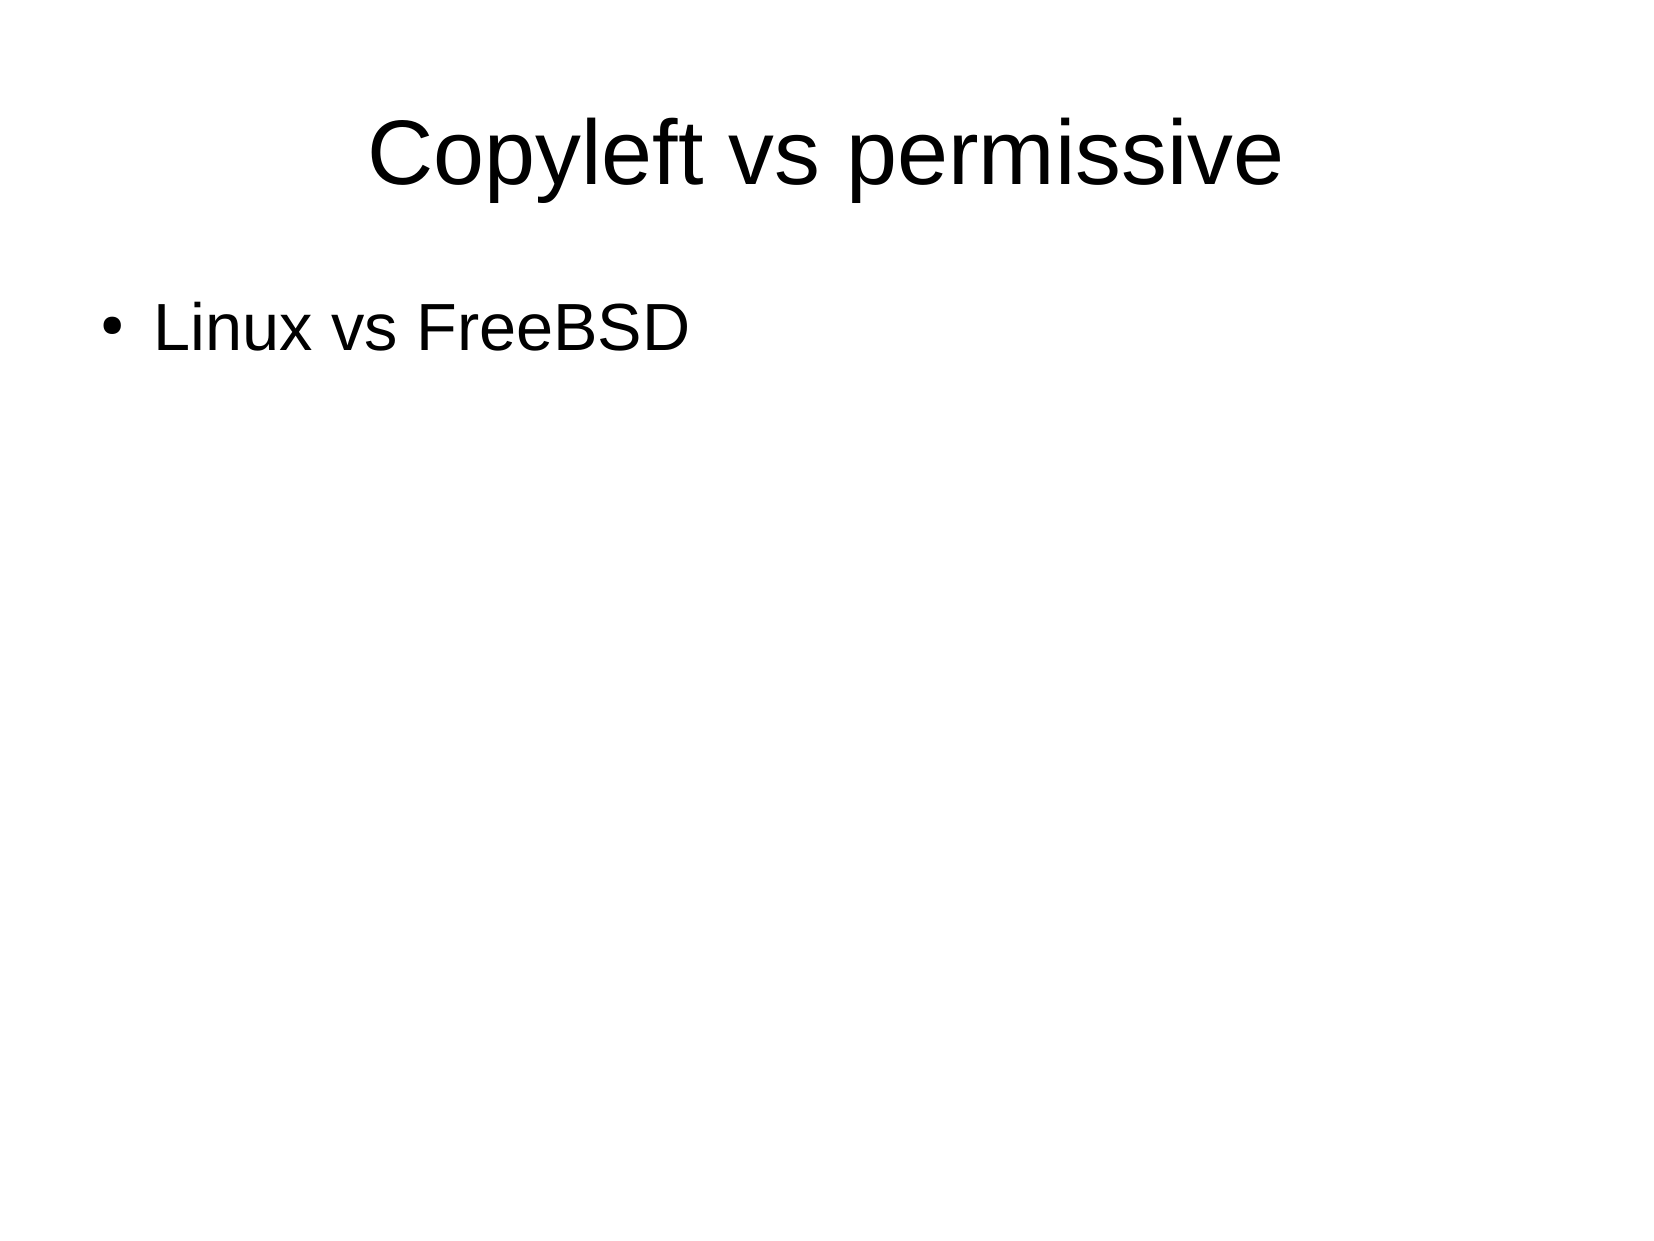

# Copyleft vs permissive
Linux vs FreeBSD